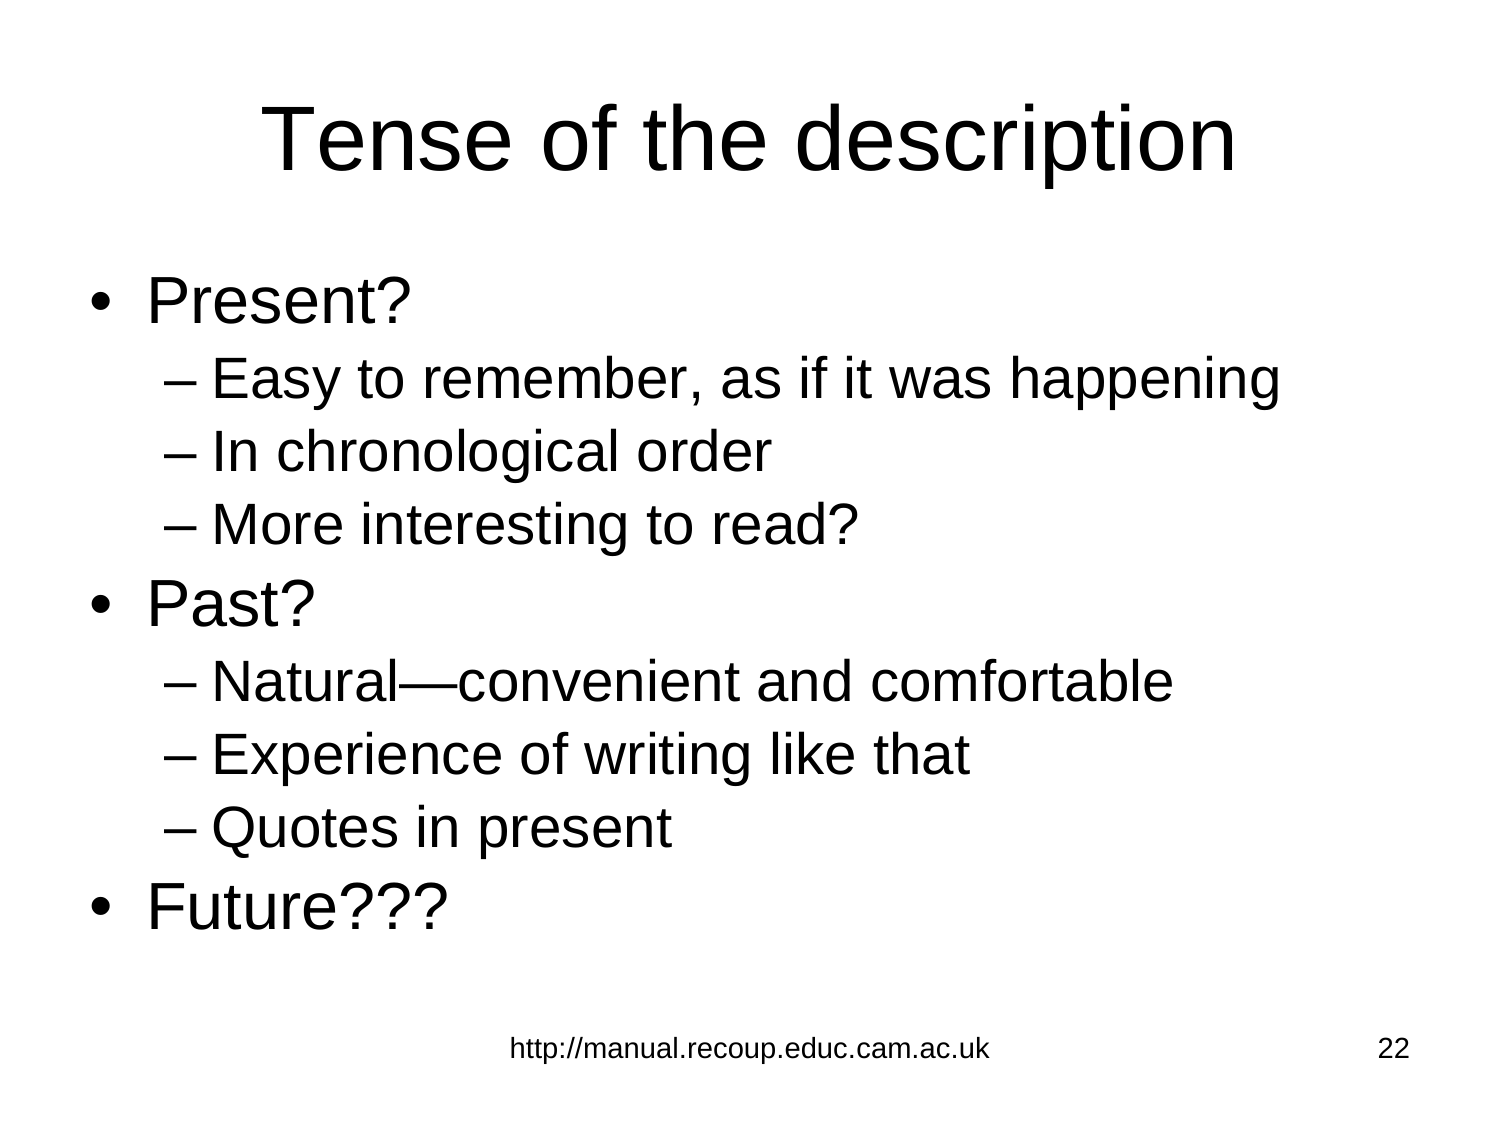

# Tense of the description
Present?
Easy to remember, as if it was happening
In chronological order
More interesting to read?
Past?
Natural—convenient and comfortable
Experience of writing like that
Quotes in present
Future???
http://manual.recoup.educ.cam.ac.uk
22